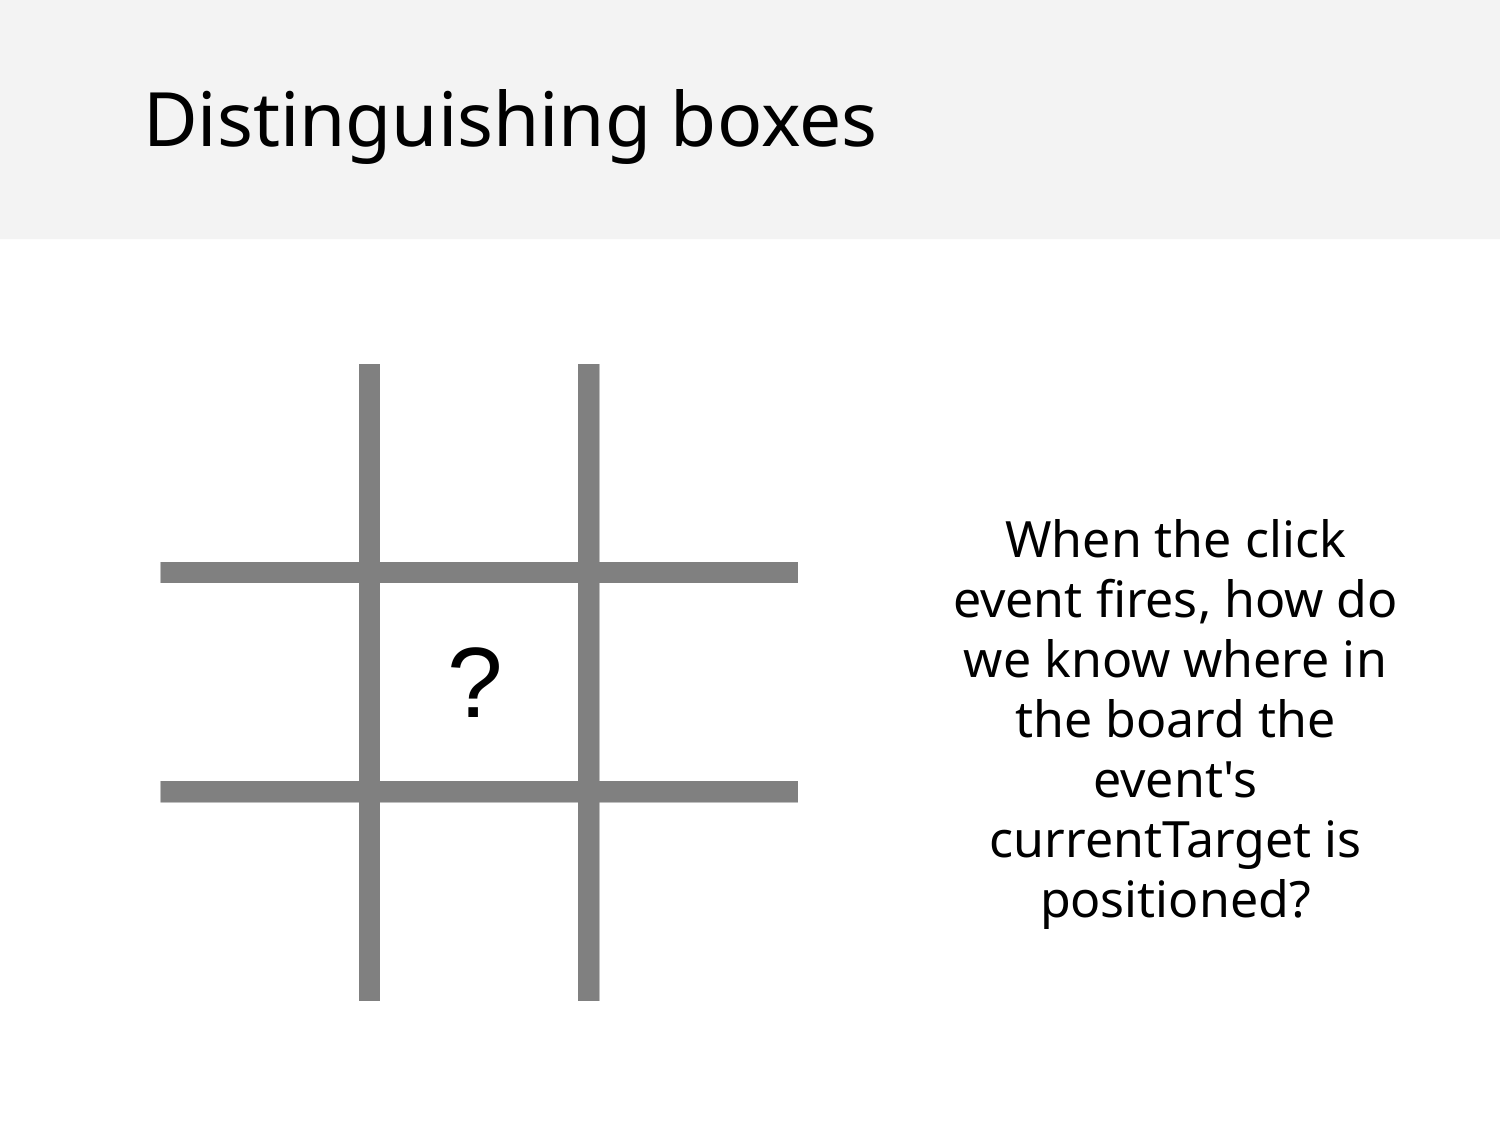

# Distinguishing boxes
When the click event fires, how do we know where in the board the event's currentTarget is positioned?
?